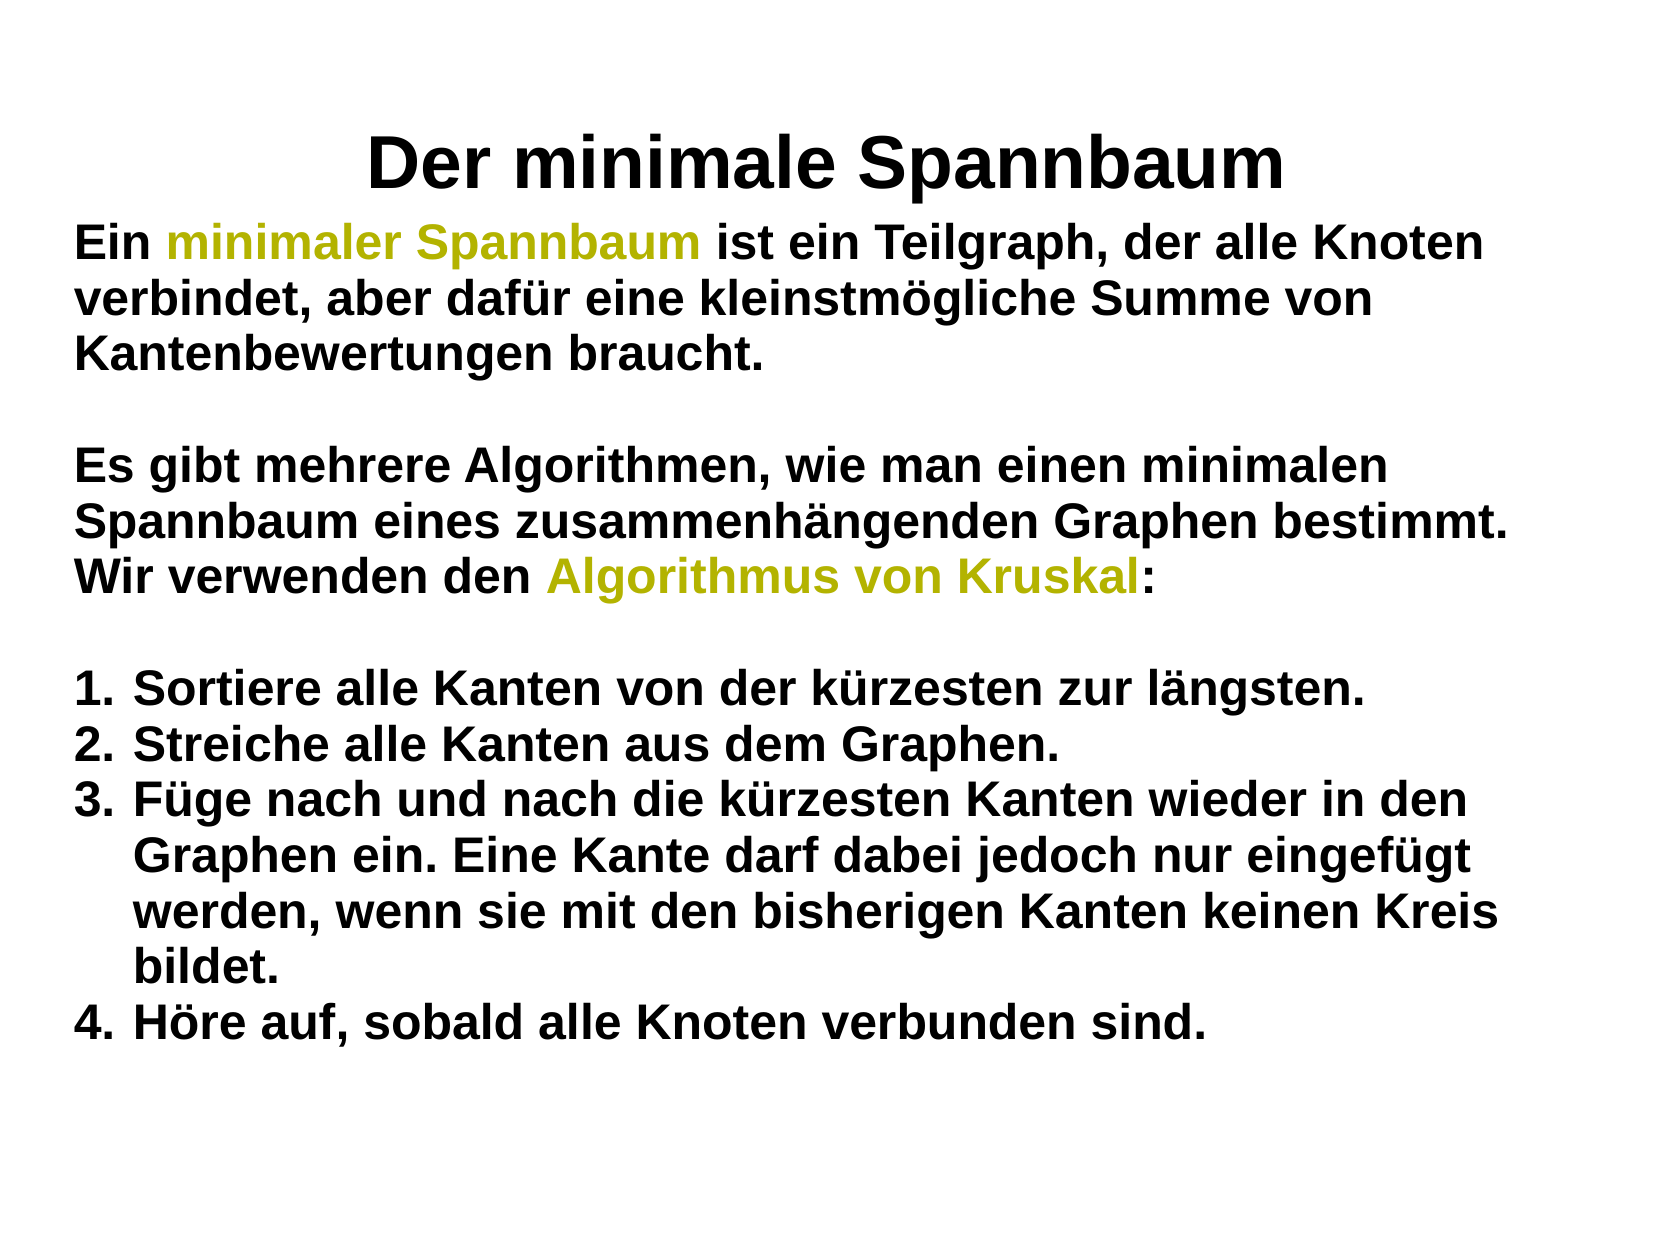

# Der minimale Spannbaum
Ein minimaler Spannbaum ist ein Teilgraph, der alle Knoten verbindet, aber dafür eine kleinstmögliche Summe von Kantenbewertungen braucht.
Es gibt mehrere Algorithmen, wie man einen minimalen Spannbaum eines zusammenhängenden Graphen bestimmt. Wir verwenden den Algorithmus von Kruskal:
Sortiere alle Kanten von der kürzesten zur längsten.
Streiche alle Kanten aus dem Graphen.
Füge nach und nach die kürzesten Kanten wieder in den Graphen ein. Eine Kante darf dabei jedoch nur eingefügt werden, wenn sie mit den bisherigen Kanten keinen Kreis bildet.
Höre auf, sobald alle Knoten verbunden sind.